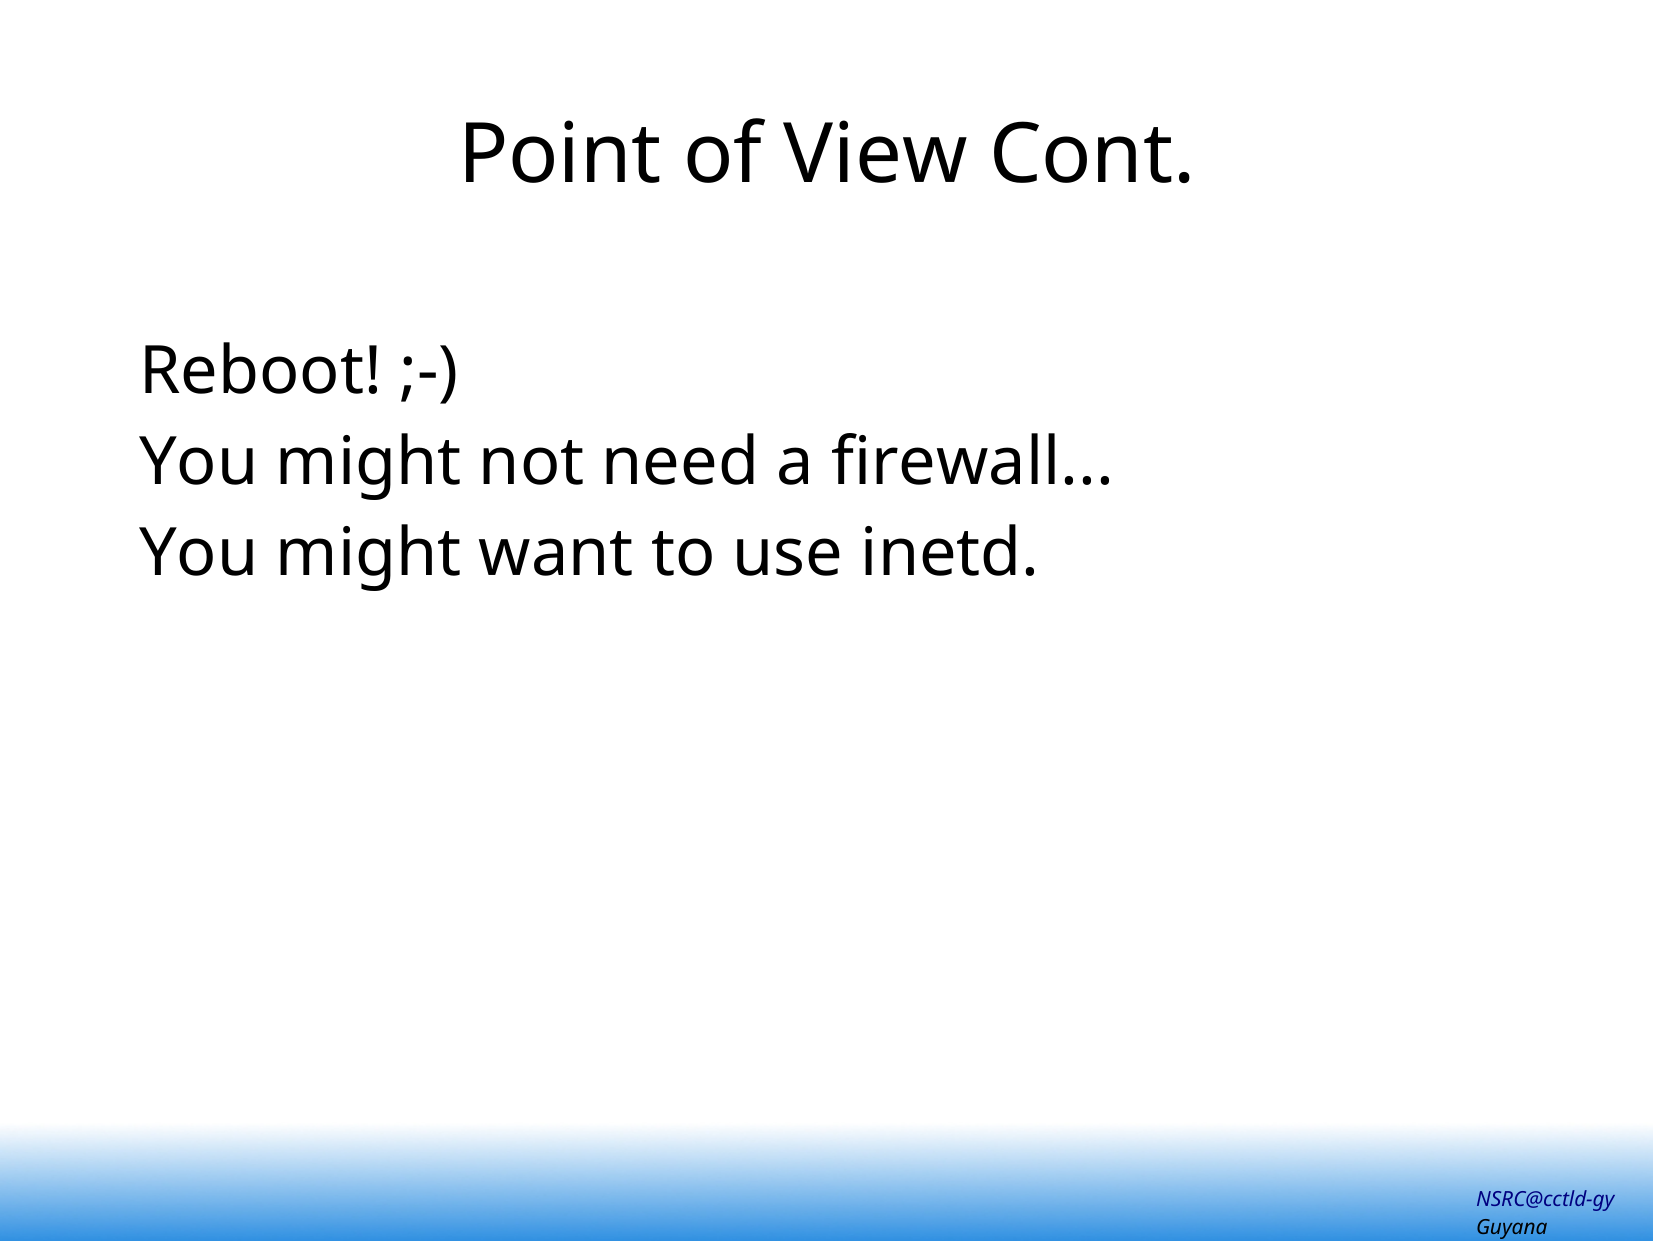

# Point of View Cont.
Reboot! ;-)
You might not need a firewall...
You might want to use inetd.